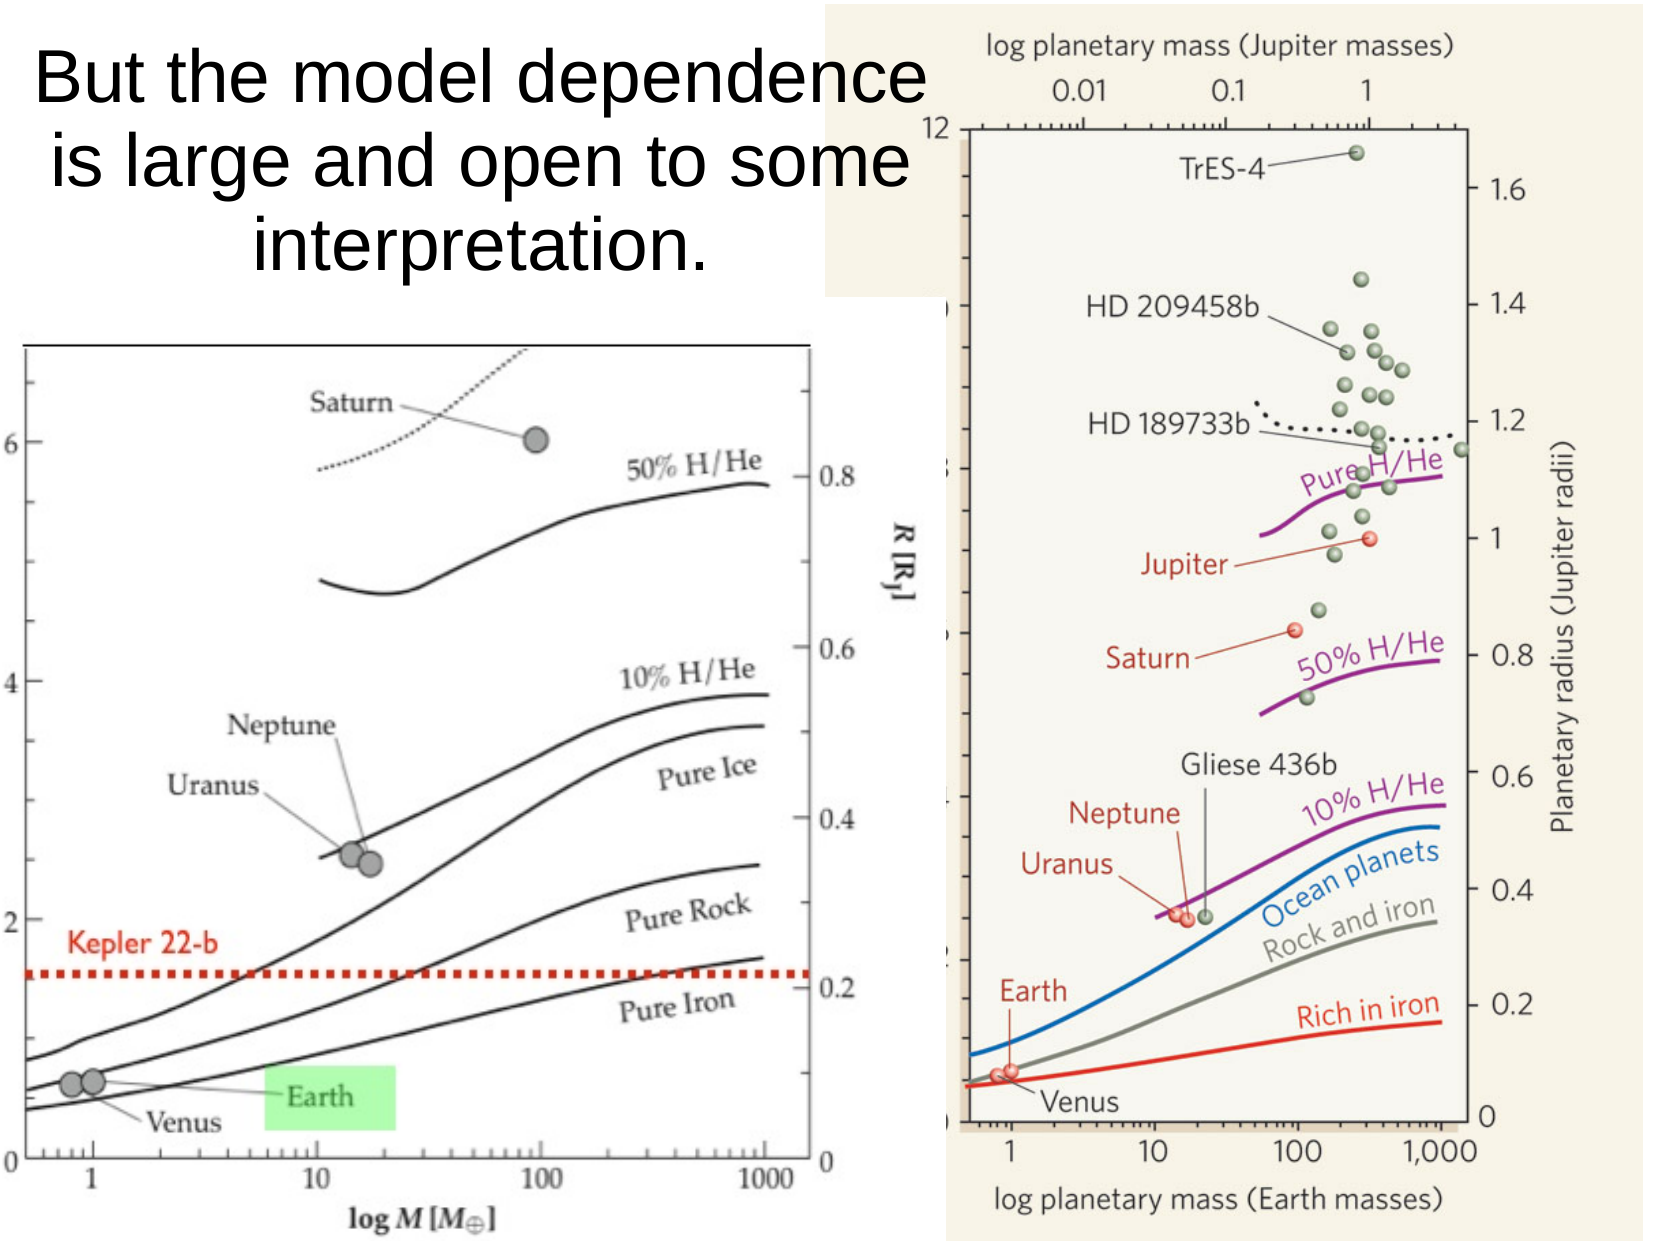

But the model dependence is large and open to some interpretation.